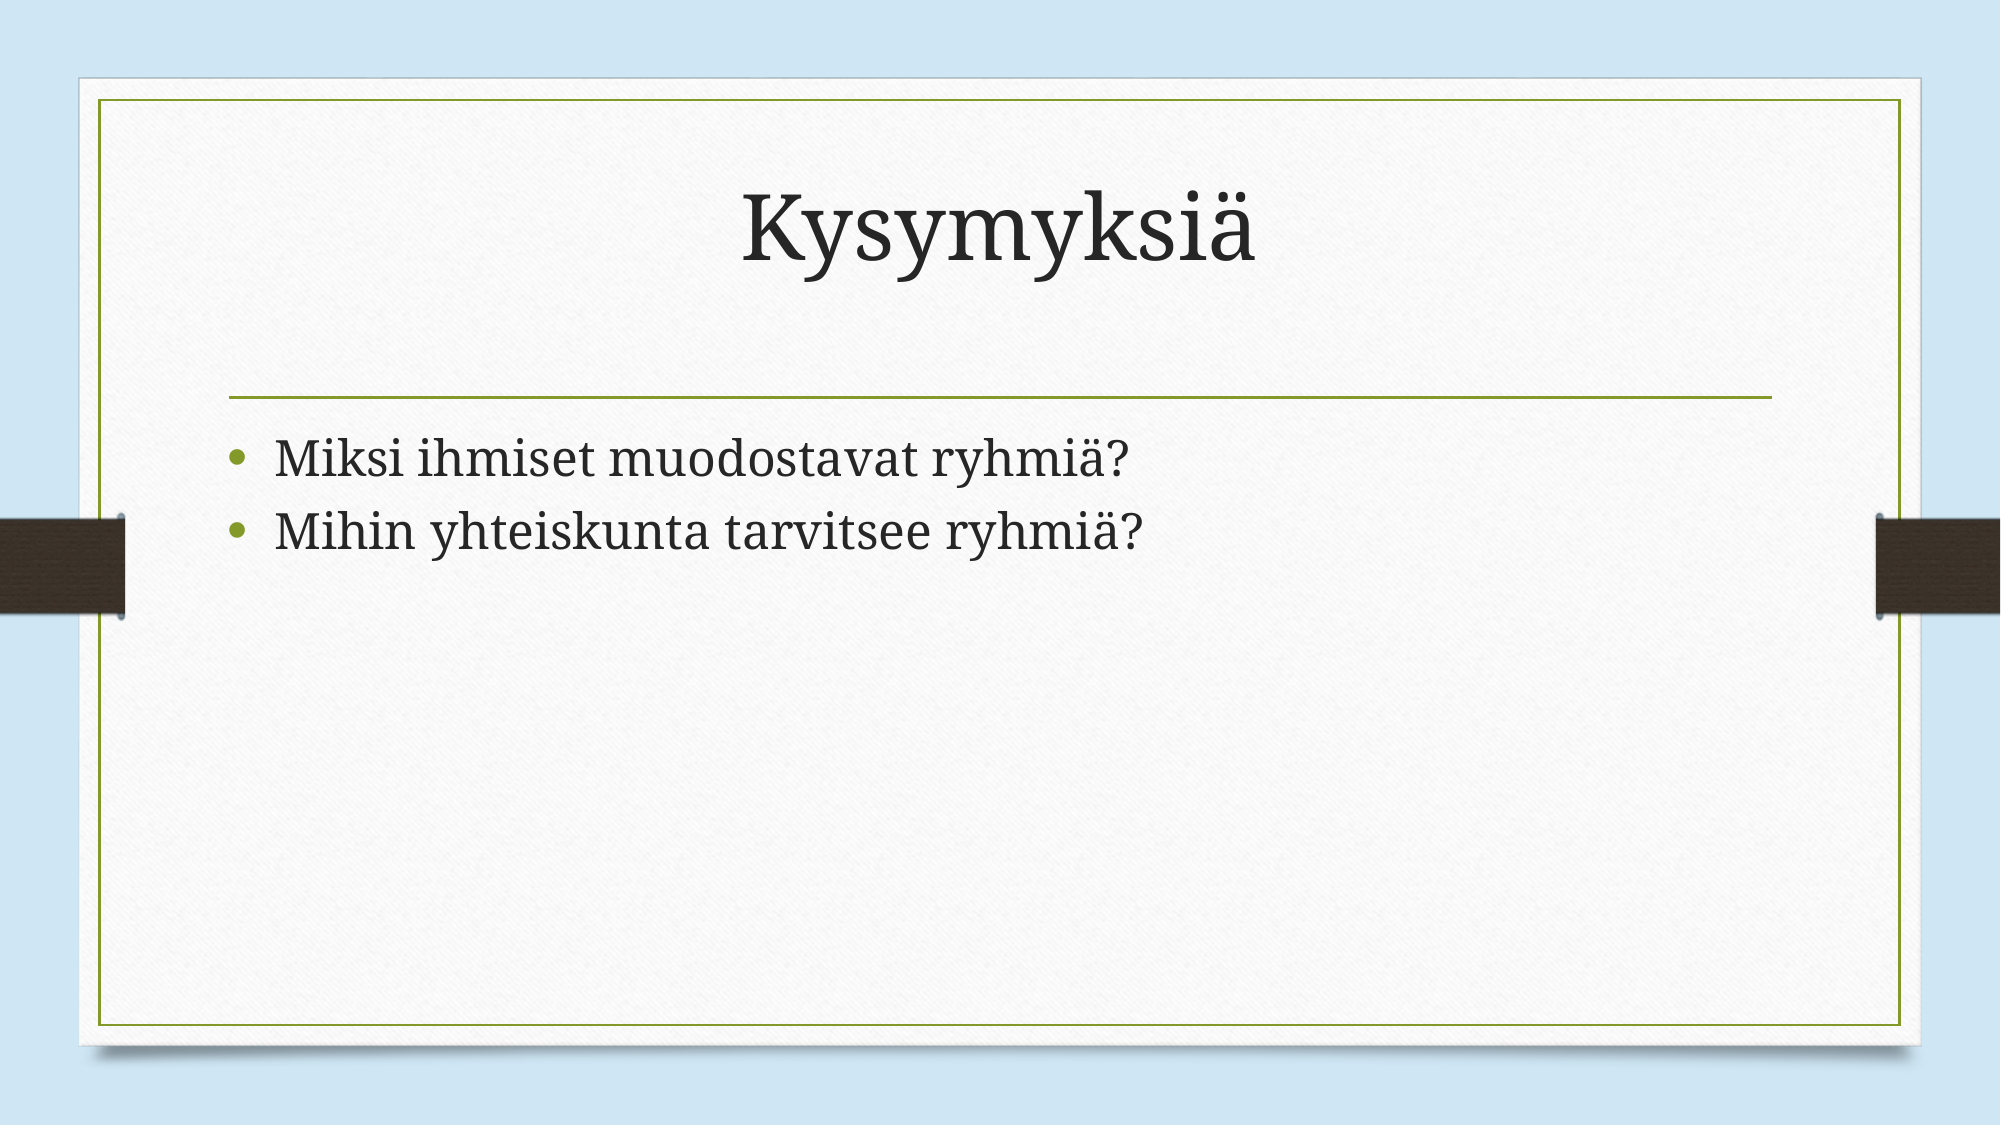

# Kysymyksiä
Miksi ihmiset muodostavat ryhmiä?
Mihin yhteiskunta tarvitsee ryhmiä?